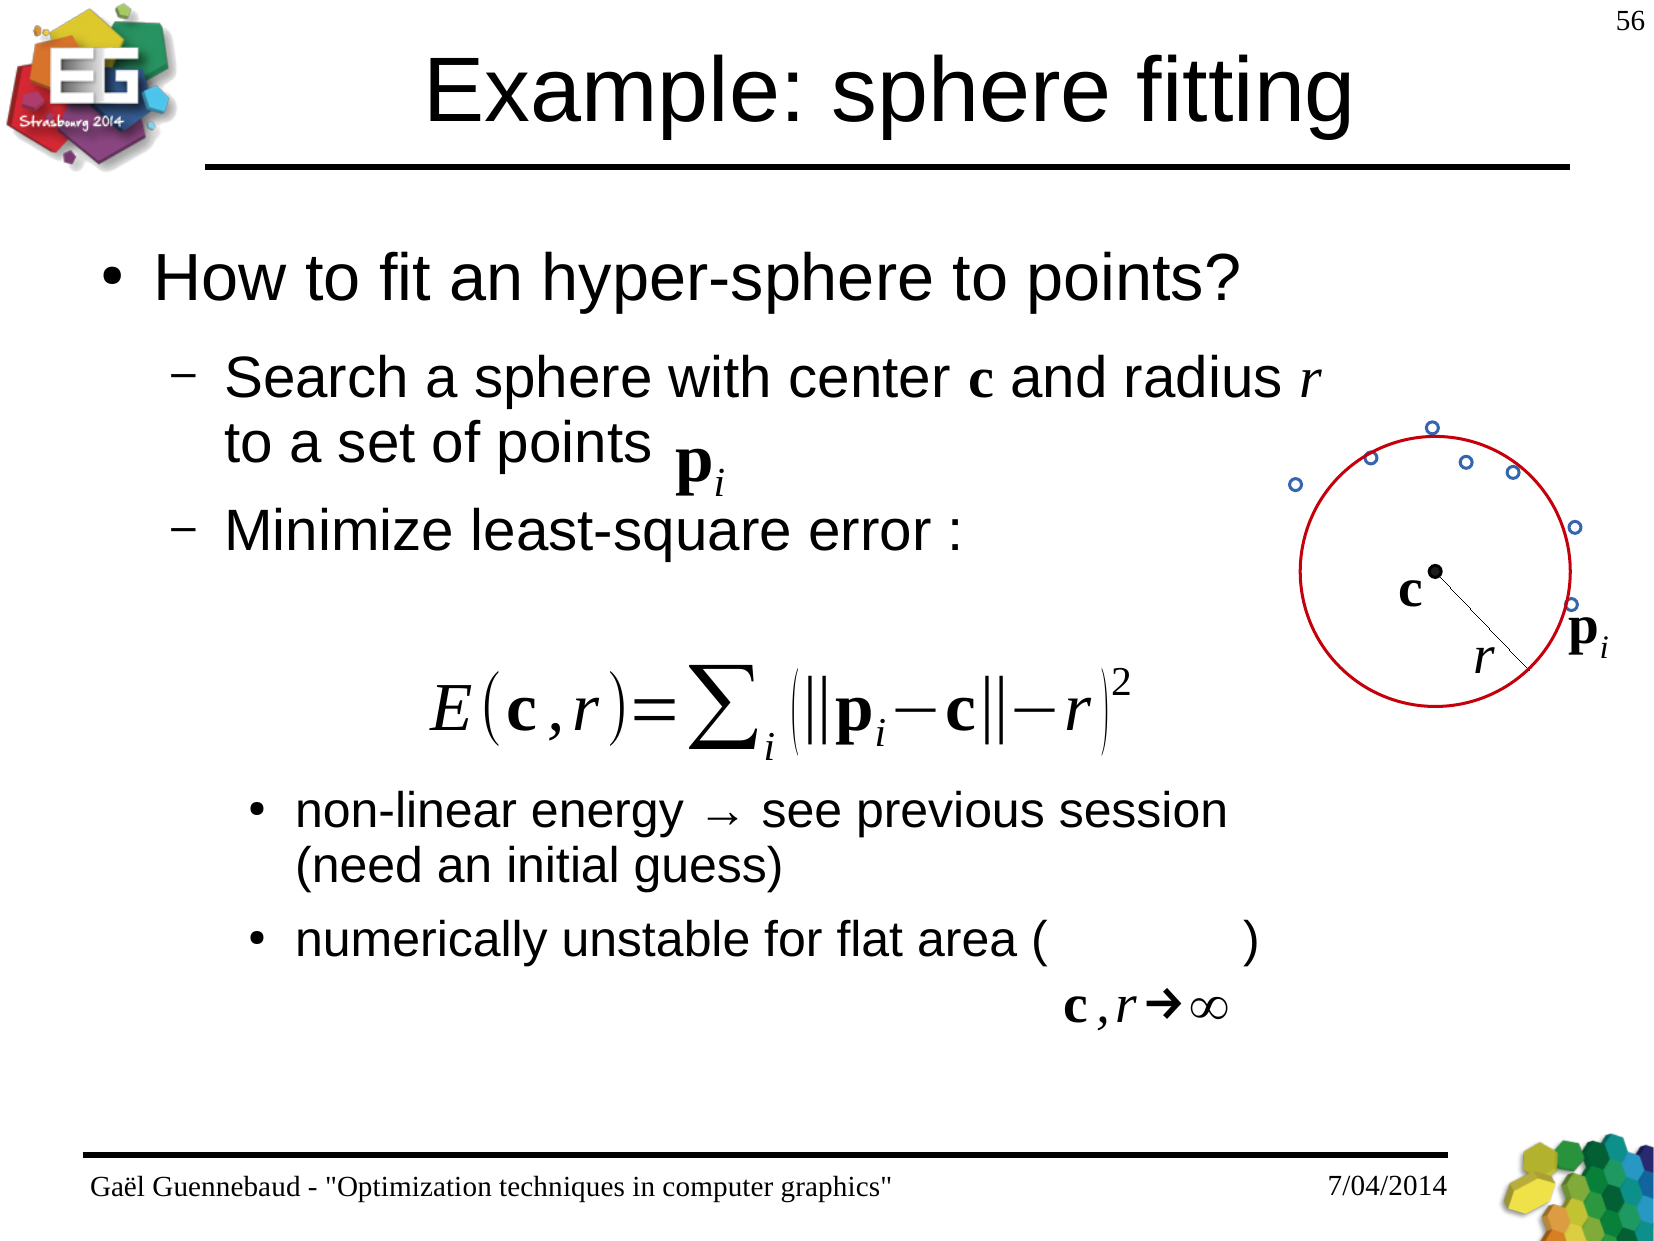

56
# Example: sphere fitting
How to fit an hyper-sphere to points?
Search a sphere with center c and radius r
to a set of points
Minimize least-square error :
non-linear energy → see previous session
(need an initial guess)
numerically unstable for flat area ( )
7/04/2014
Gaël Guennebaud - "Optimization techniques in computer graphics"